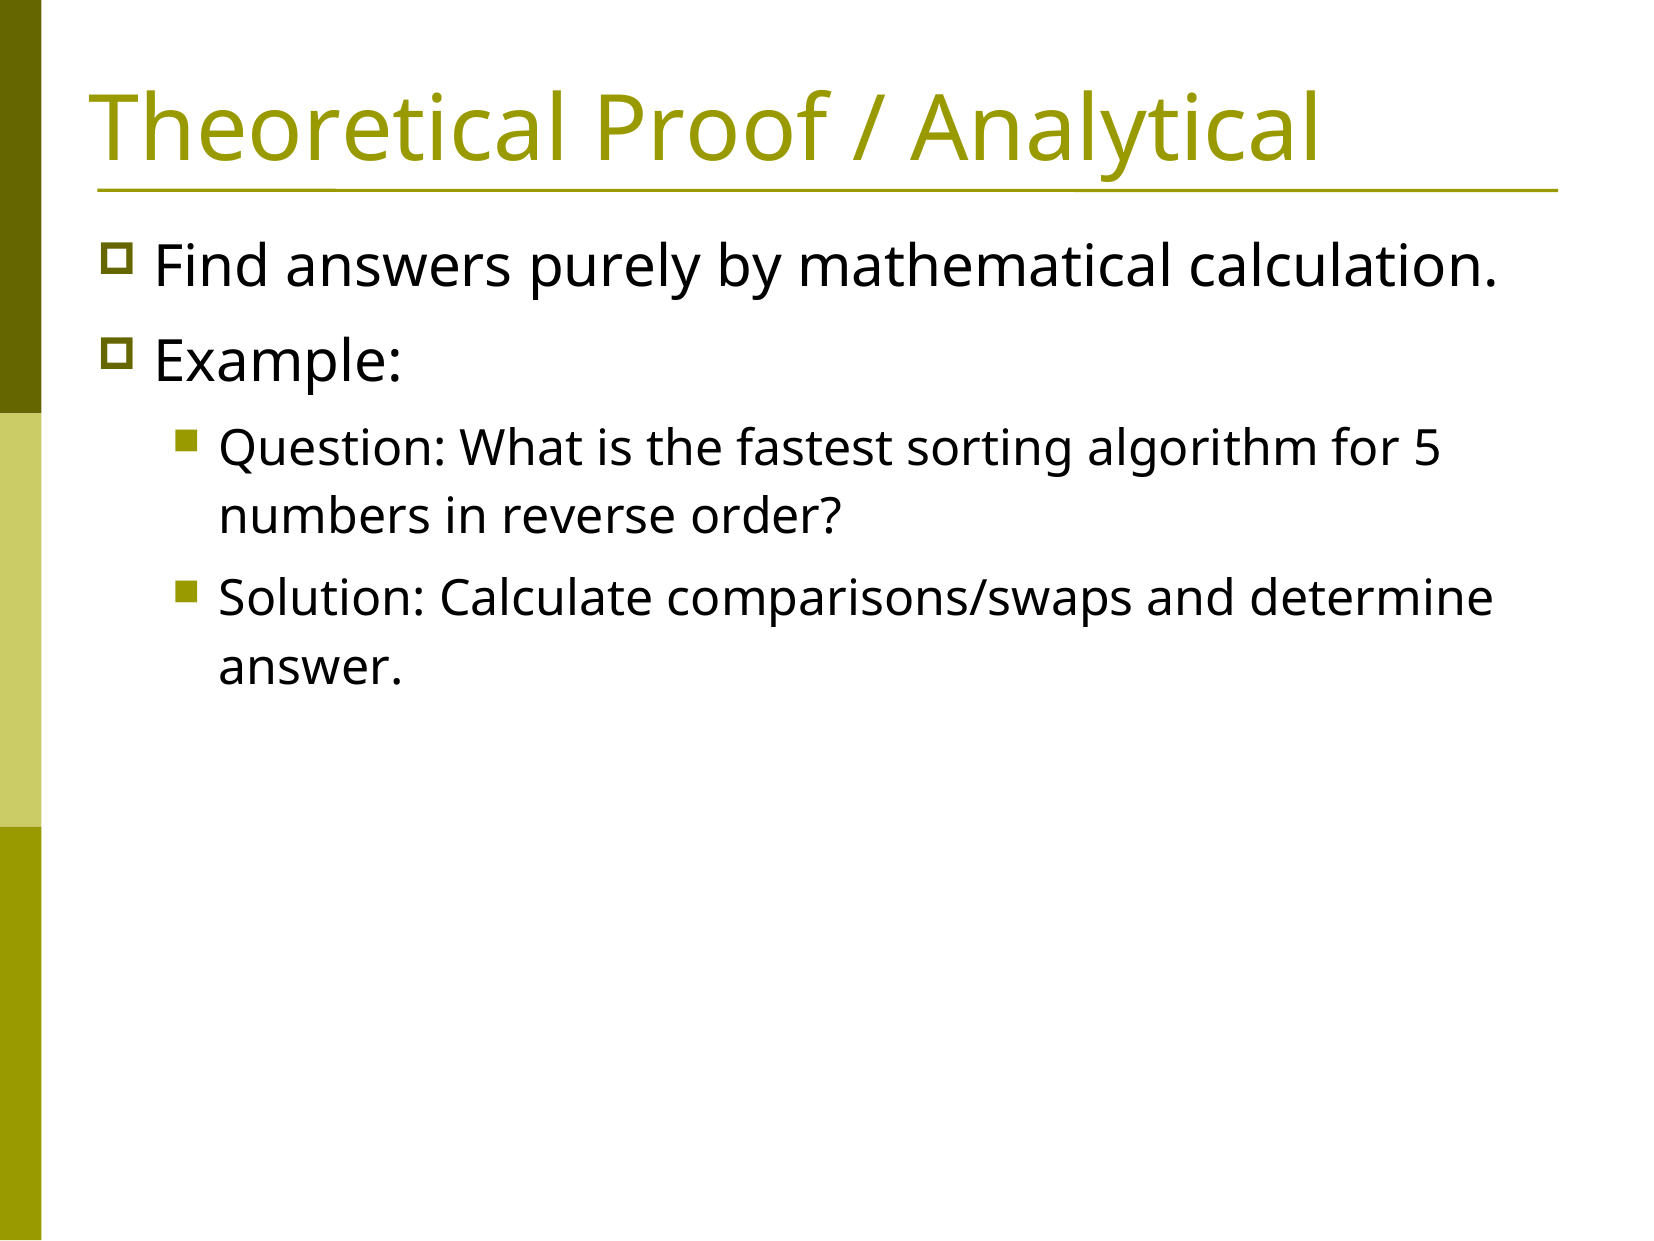

# Theoretical Proof / Analytical
Find answers purely by mathematical calculation.
Example:
Question: What is the fastest sorting algorithm for 5 numbers in reverse order?
Solution: Calculate comparisons/swaps and determine answer.